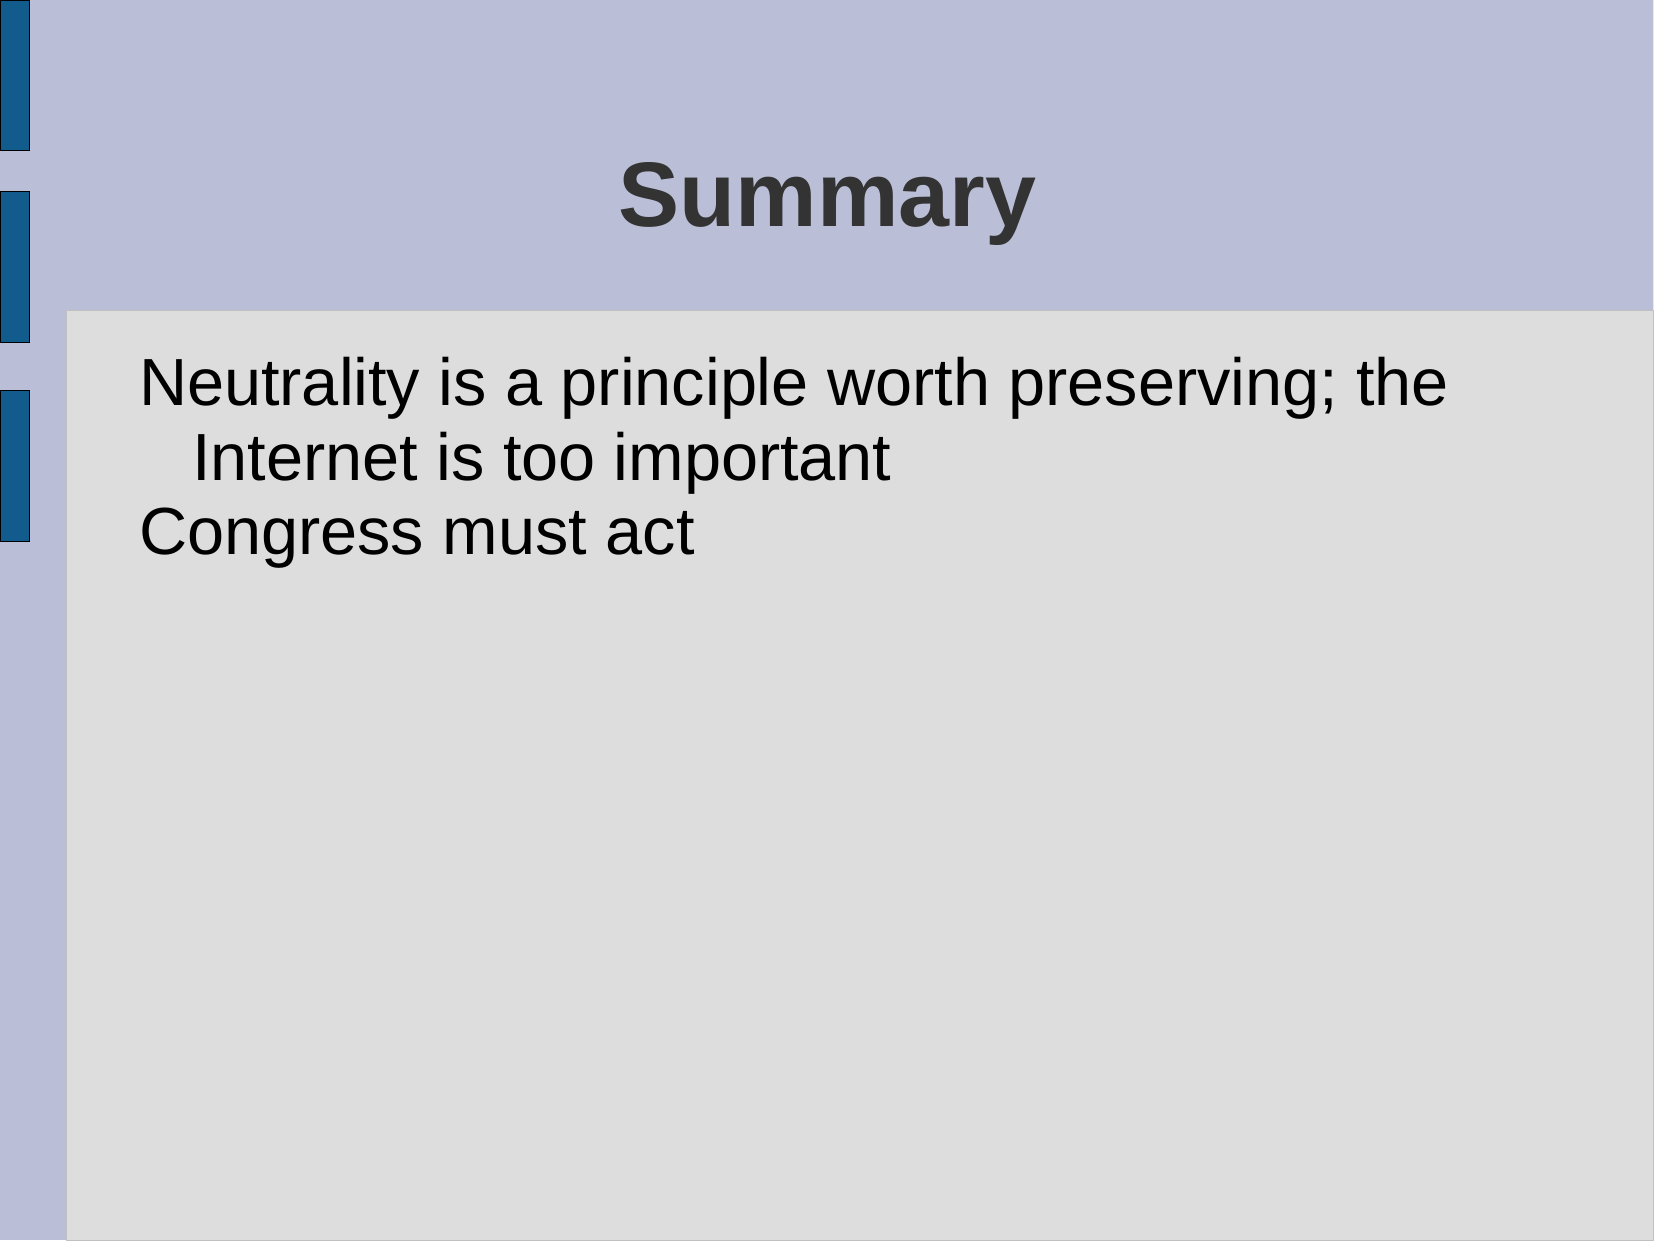

# Summary
Neutrality is a principle worth preserving; the Internet is too important
Congress must act